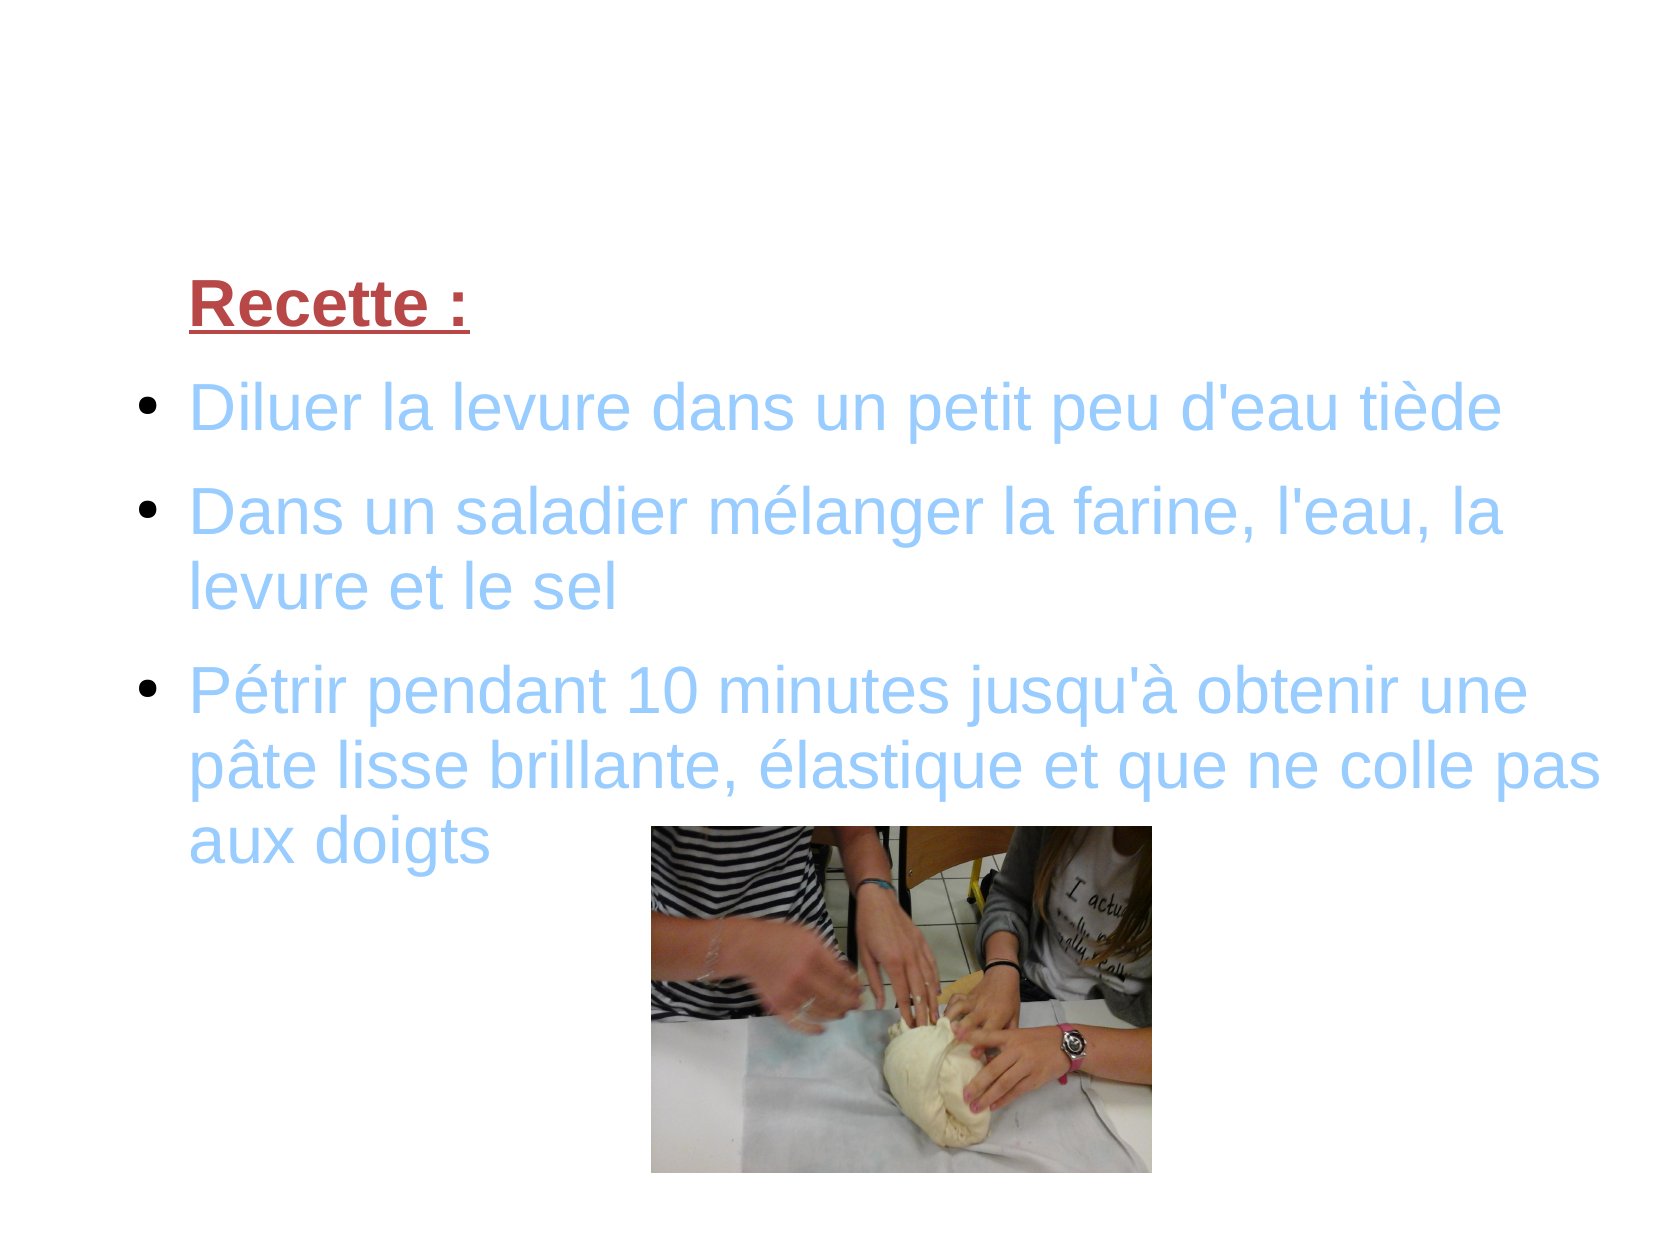

# Recette :
Diluer la levure dans un petit peu d'eau tiède
Dans un saladier mélanger la farine, l'eau, la levure et le sel
Pétrir pendant 10 minutes jusqu'à obtenir une pâte lisse brillante, élastique et que ne colle pas aux doigts